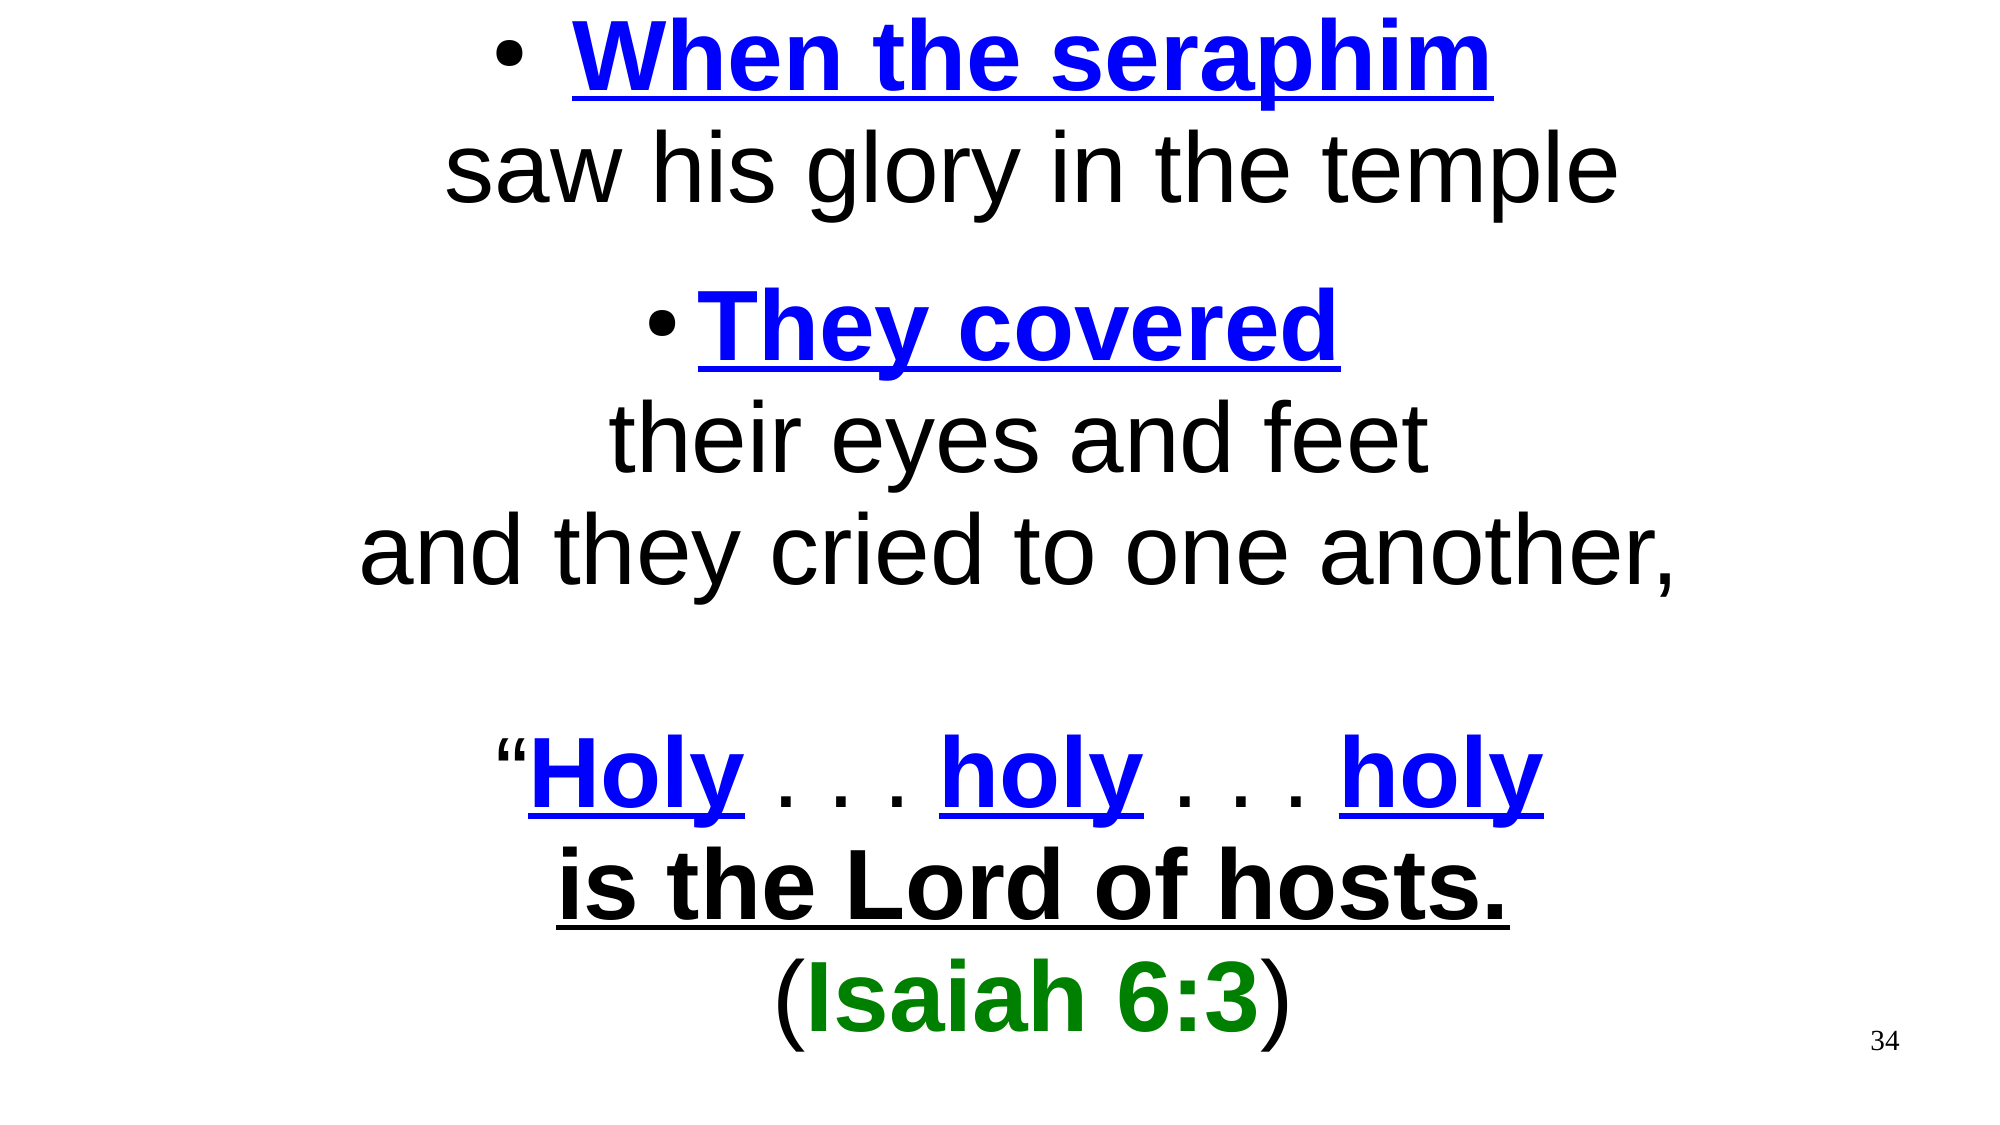

# When the seraphim saw his glory in the temple
They covered
their eyes and feet
and they cried to one another,
“Holy . . . holy . . . holy
is the Lord of hosts.
(Isaiah 6:3)
34